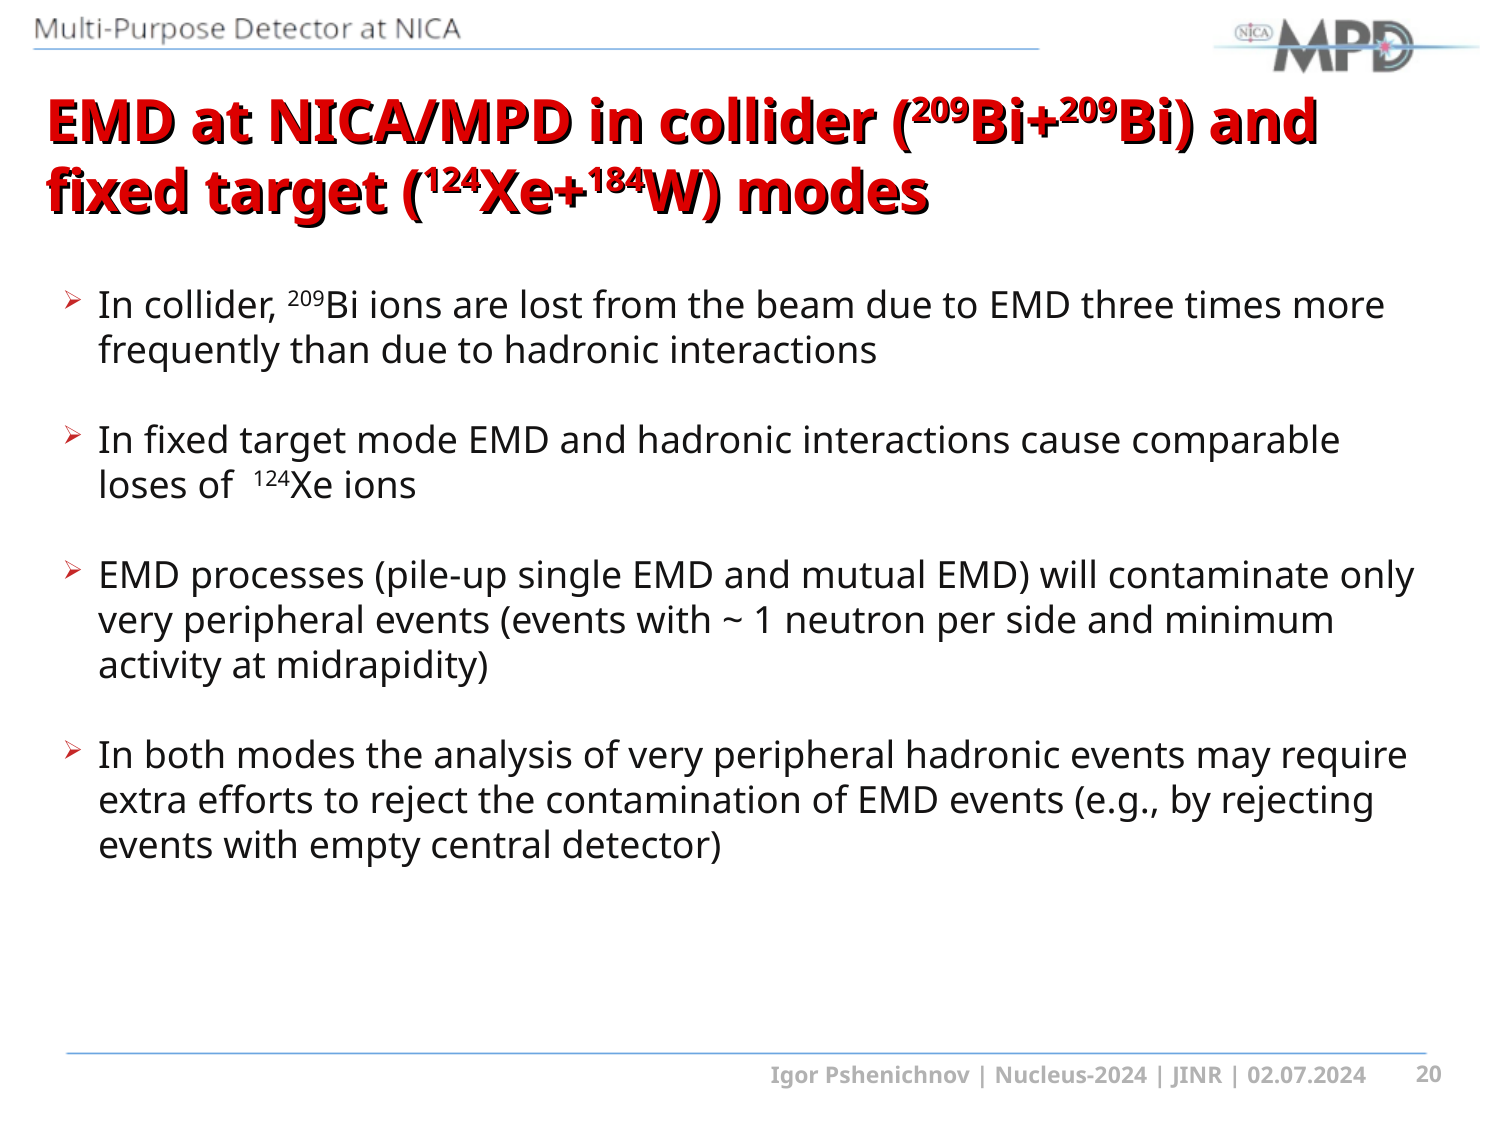

# EMD at NICA/MPD in collider (209Bi+209Bi) and fixed target (124Xe+184W) modes
In collider, 209Bi ions are lost from the beam due to EMD three times more frequently than due to hadronic interactions
In fixed target mode EMD and hadronic interactions cause comparable loses of 124Xe ions
EMD processes (pile-up single EMD and mutual EMD) will contaminate only very peripheral events (events with ~ 1 neutron per side and minimum activity at midrapidity)
In both modes the analysis of very peripheral hadronic events may require extra efforts to reject the contamination of EMD events (e.g., by rejecting events with empty central detector)
 Igor Pshenichnov | Nucleus-2024 | JINR | 02.07.2024